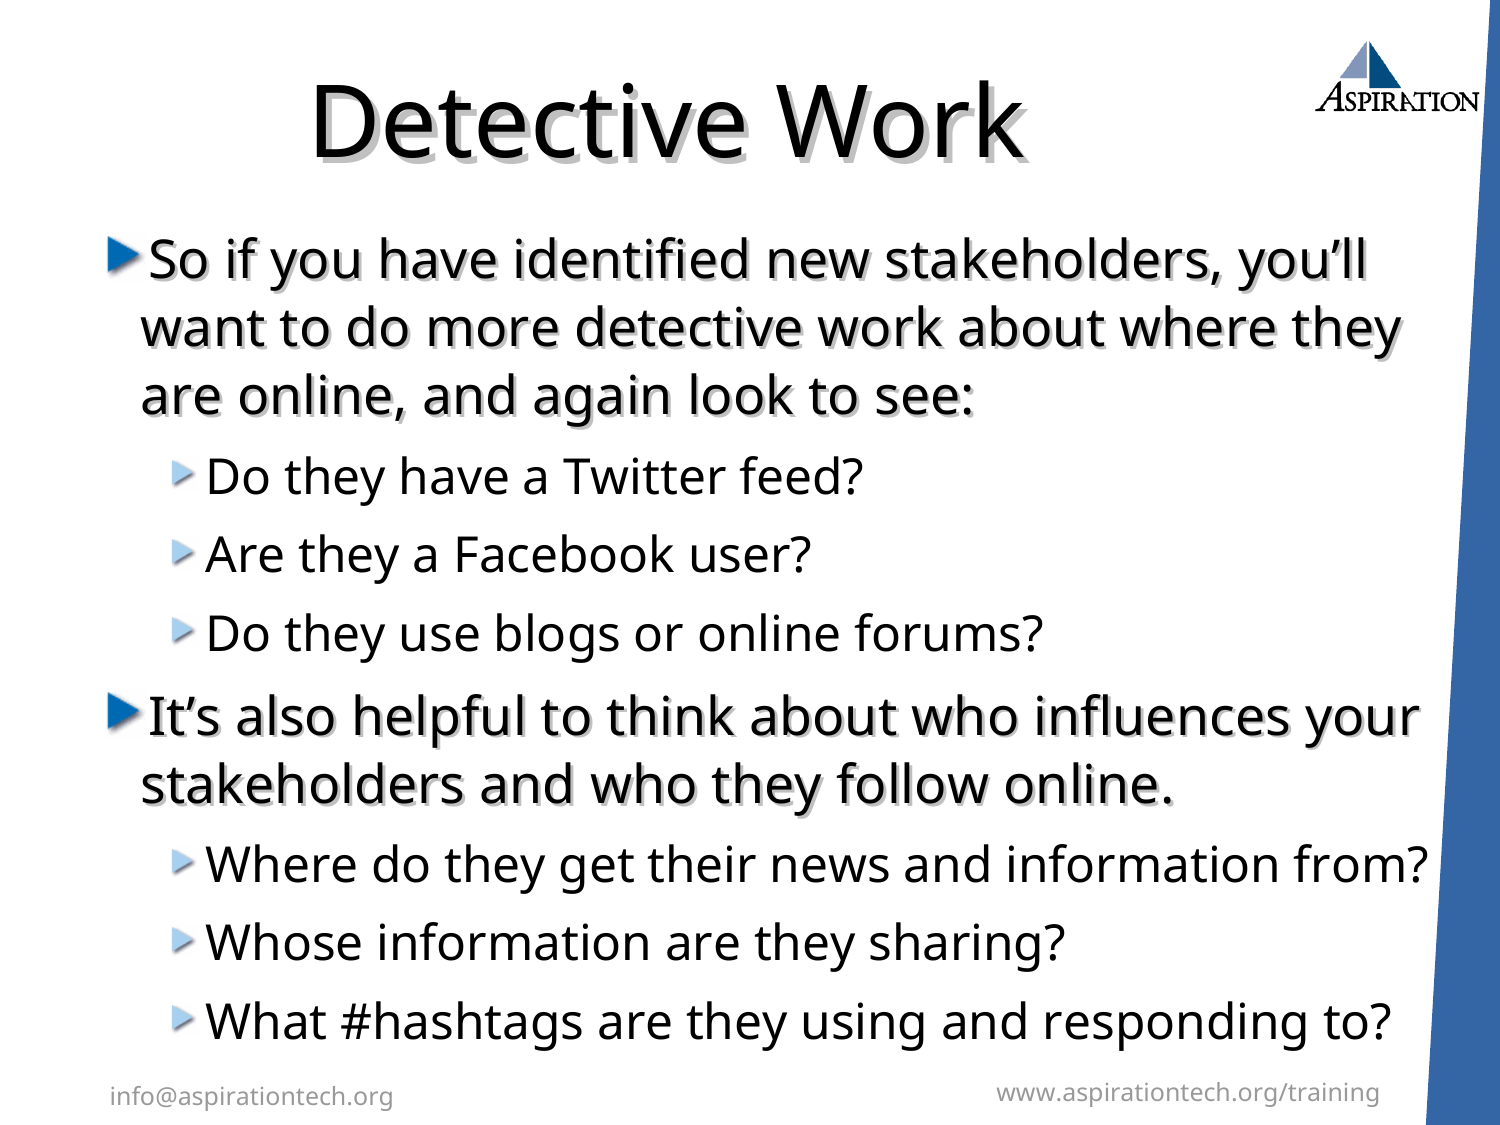

# Detective Work
So if you have identified new stakeholders, you’ll want to do more detective work about where they are online, and again look to see:
Do they have a Twitter feed?
Are they a Facebook user?
Do they use blogs or online forums?
It’s also helpful to think about who influences your stakeholders and who they follow online.
Where do they get their news and information from?
Whose information are they sharing?
What #hashtags are they using and responding to?